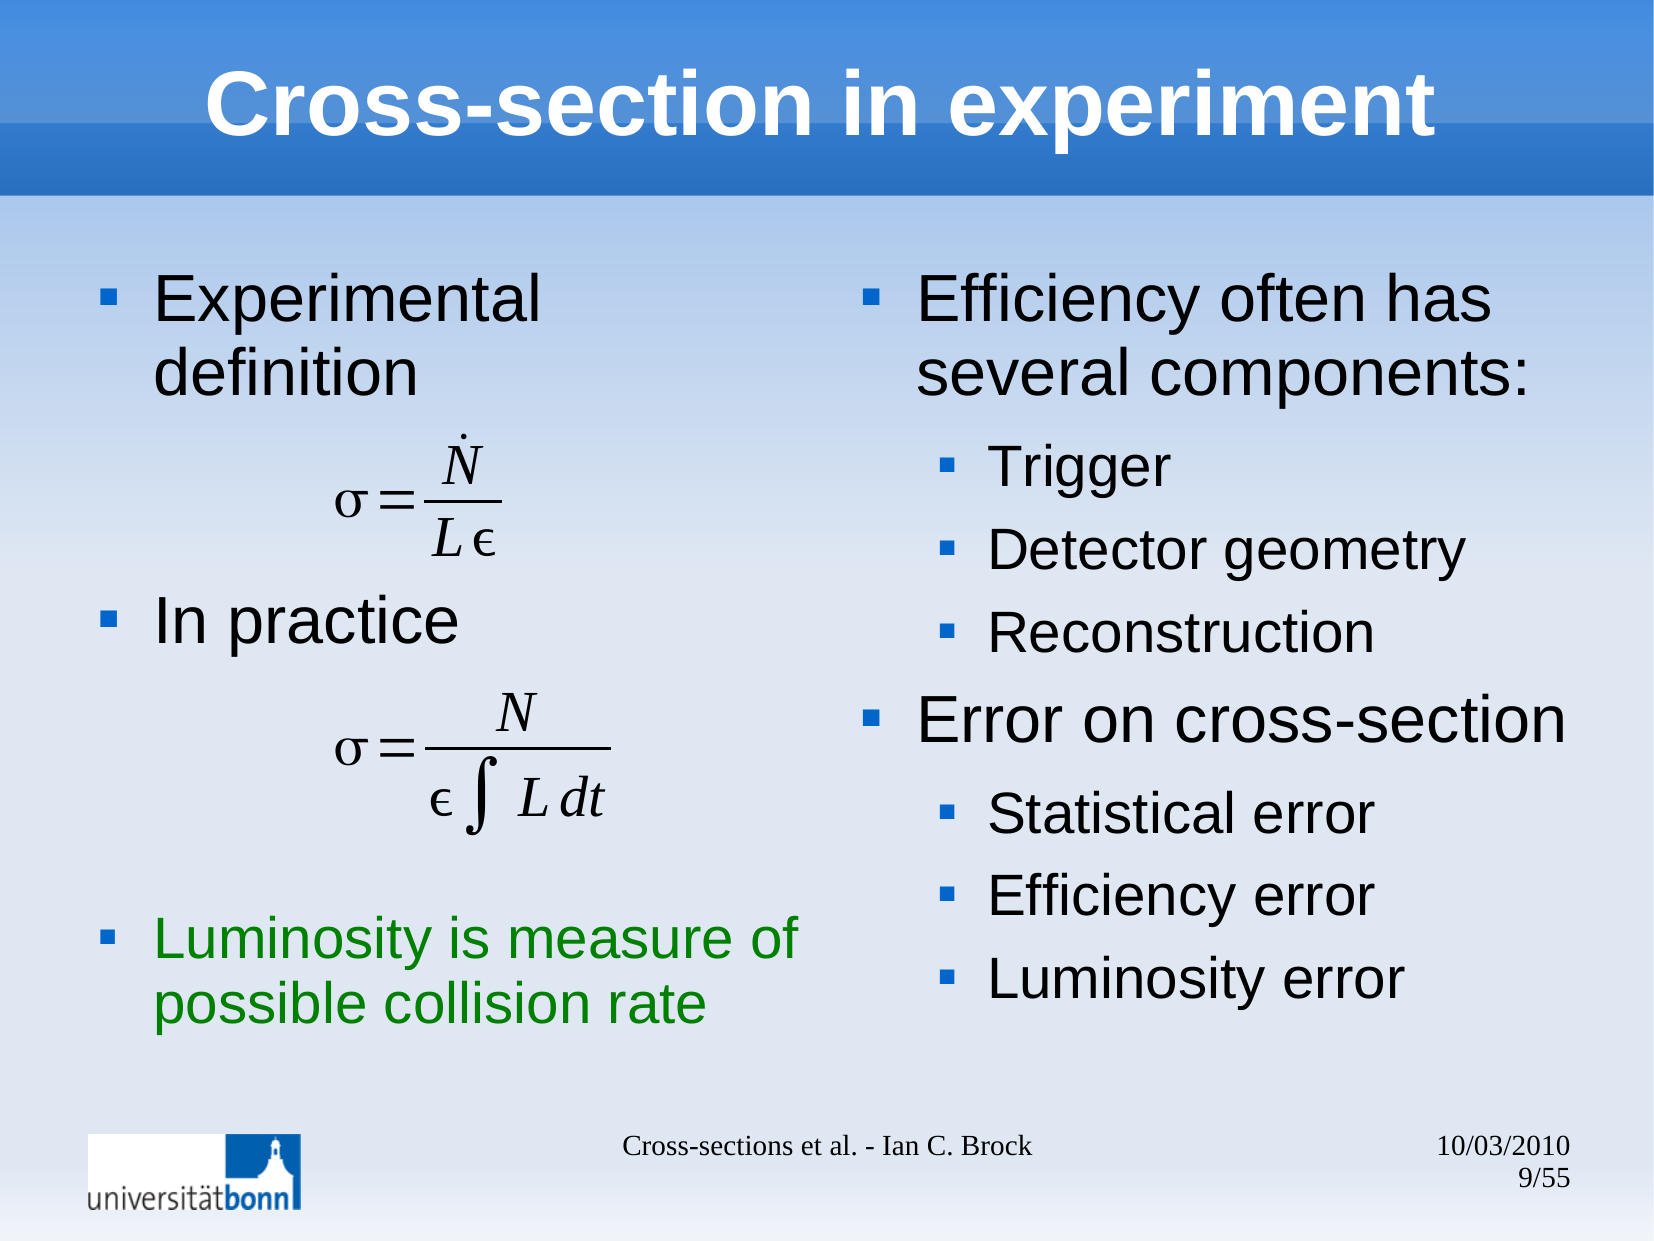

# Cross-section in experiment
Experimental definition
In practice
Luminosity is measure of possible collision rate
Efficiency often has several components:
Trigger
Detector geometry
Reconstruction
Error on cross-section
Statistical error
Efficiency error
Luminosity error
Cross-sections et al. - Ian C. Brock
9